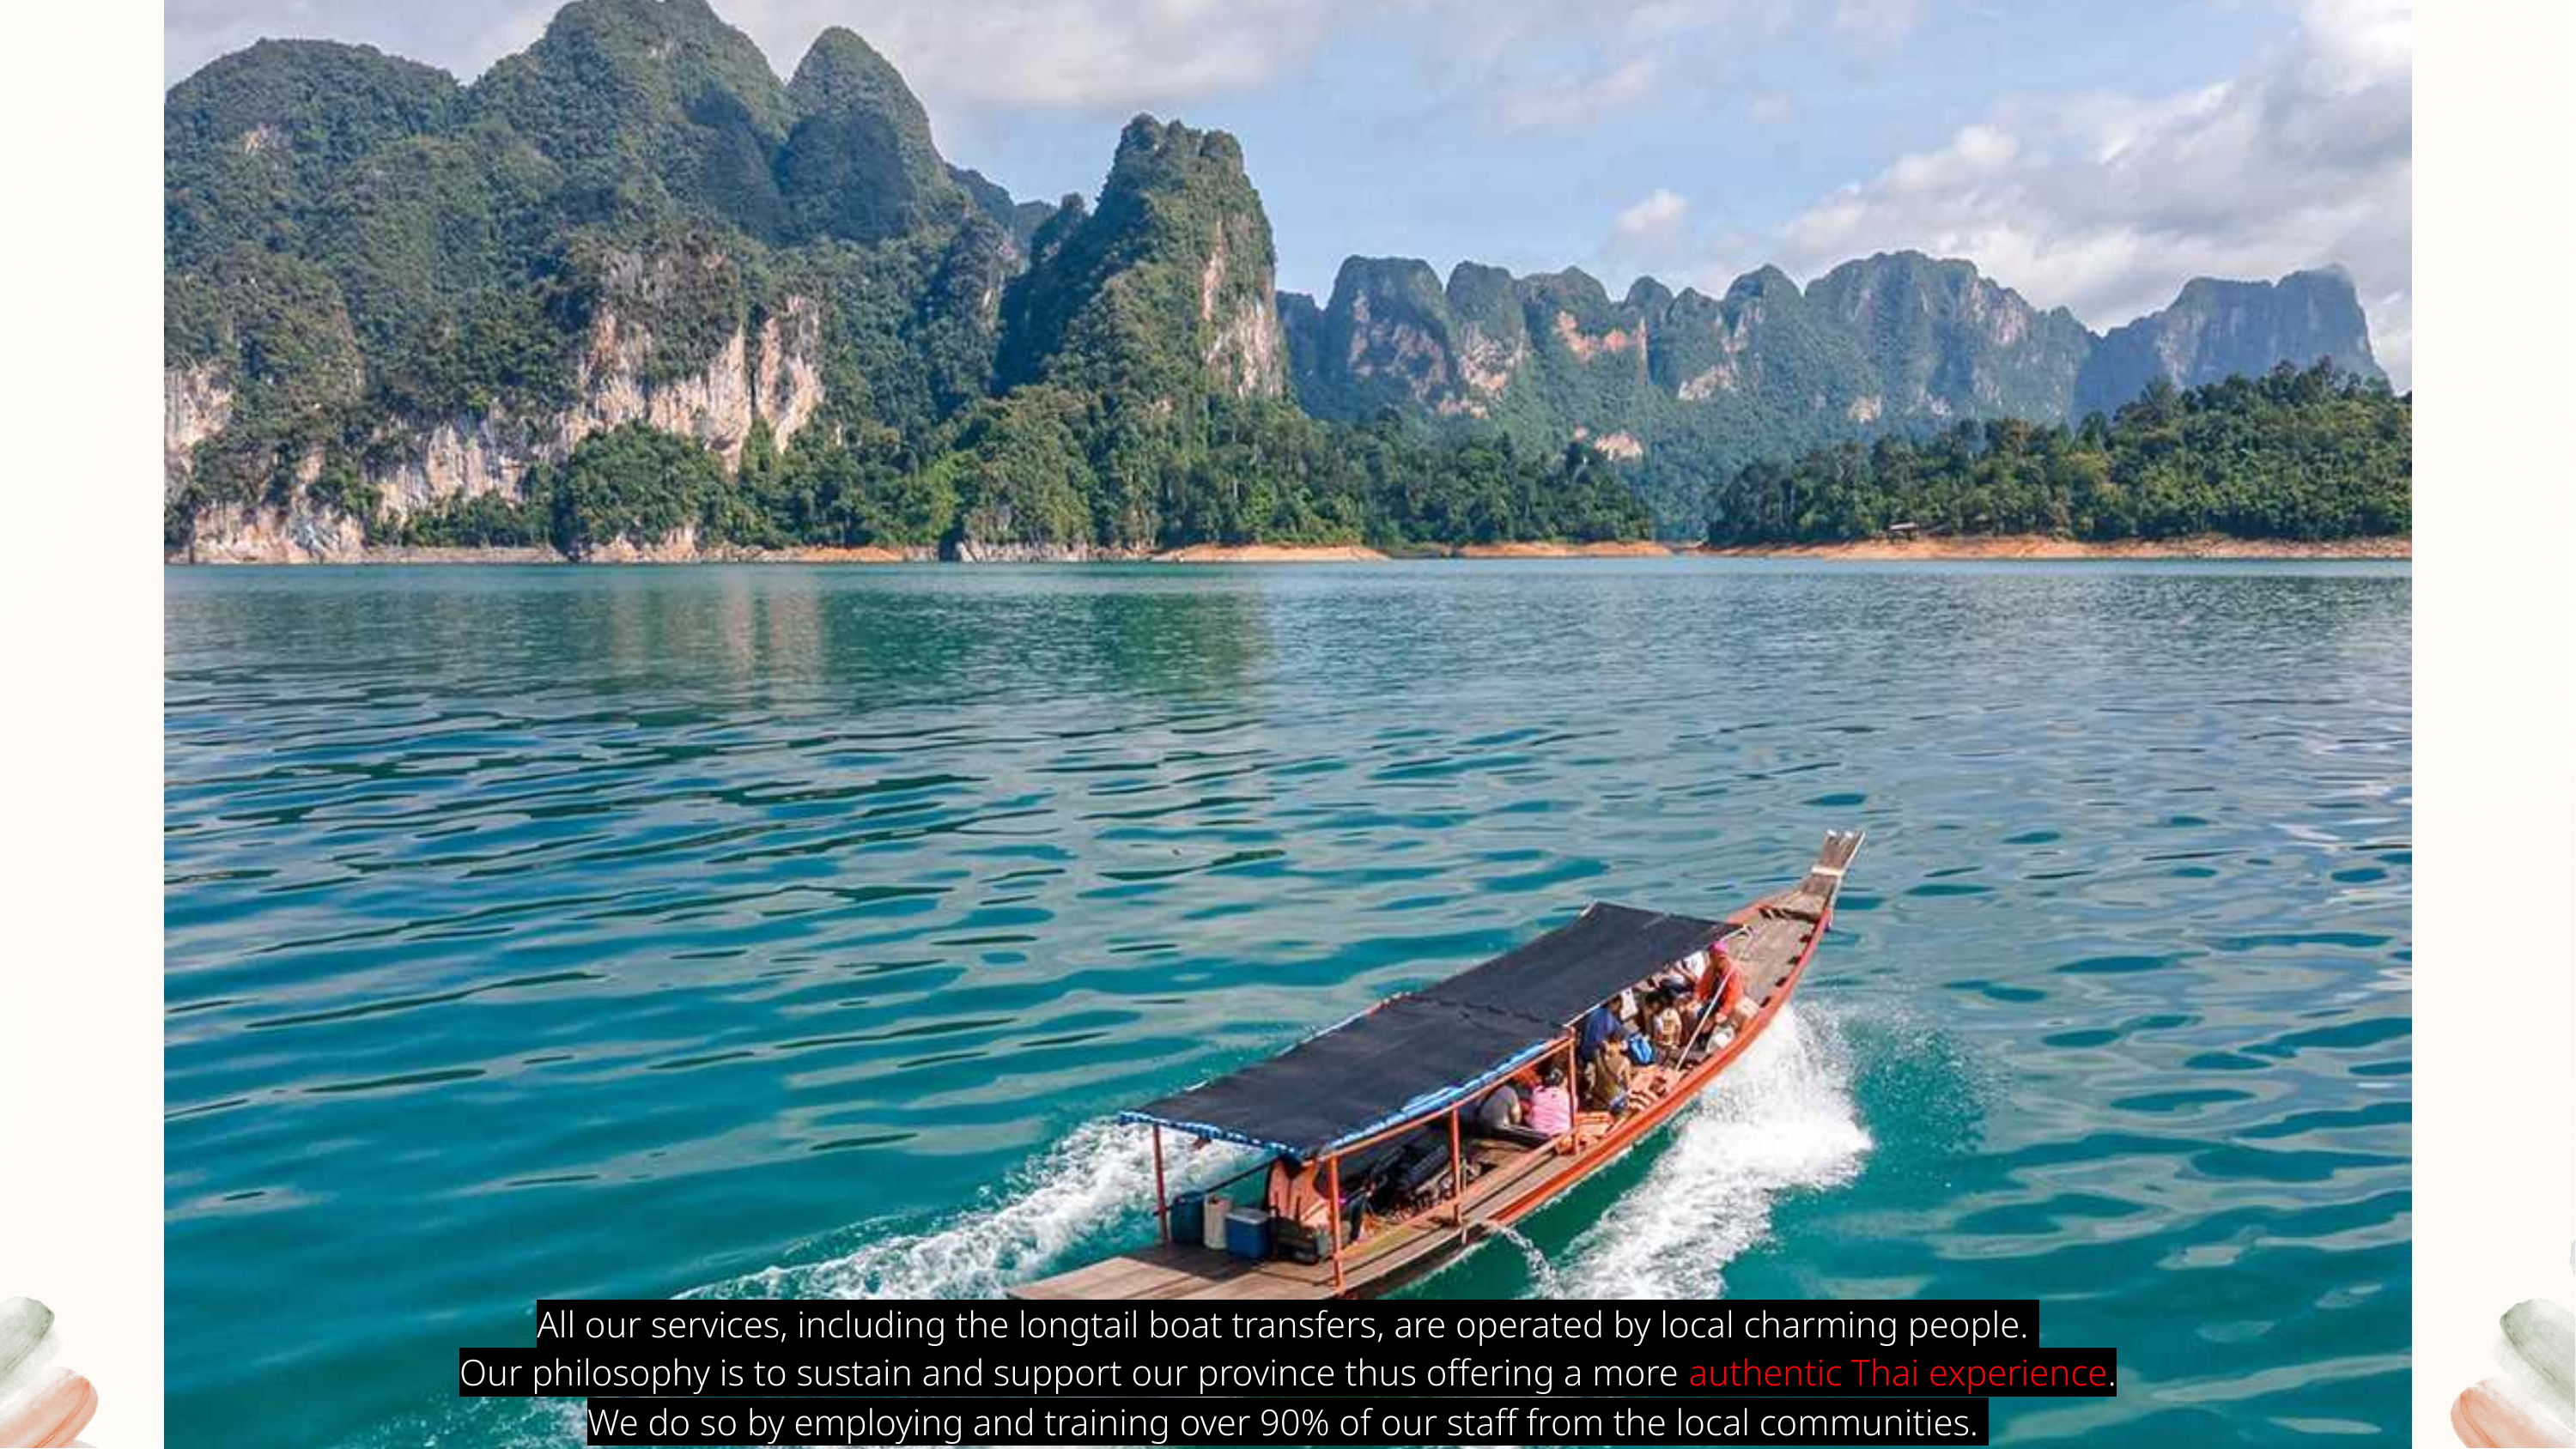

All our services, including the longtail boat transfers, are operated by local charming people.
Our philosophy is to sustain and support our province thus offering a more authentic Thai experience.
We do so by employing and training over 90% of our staff from the local communities.